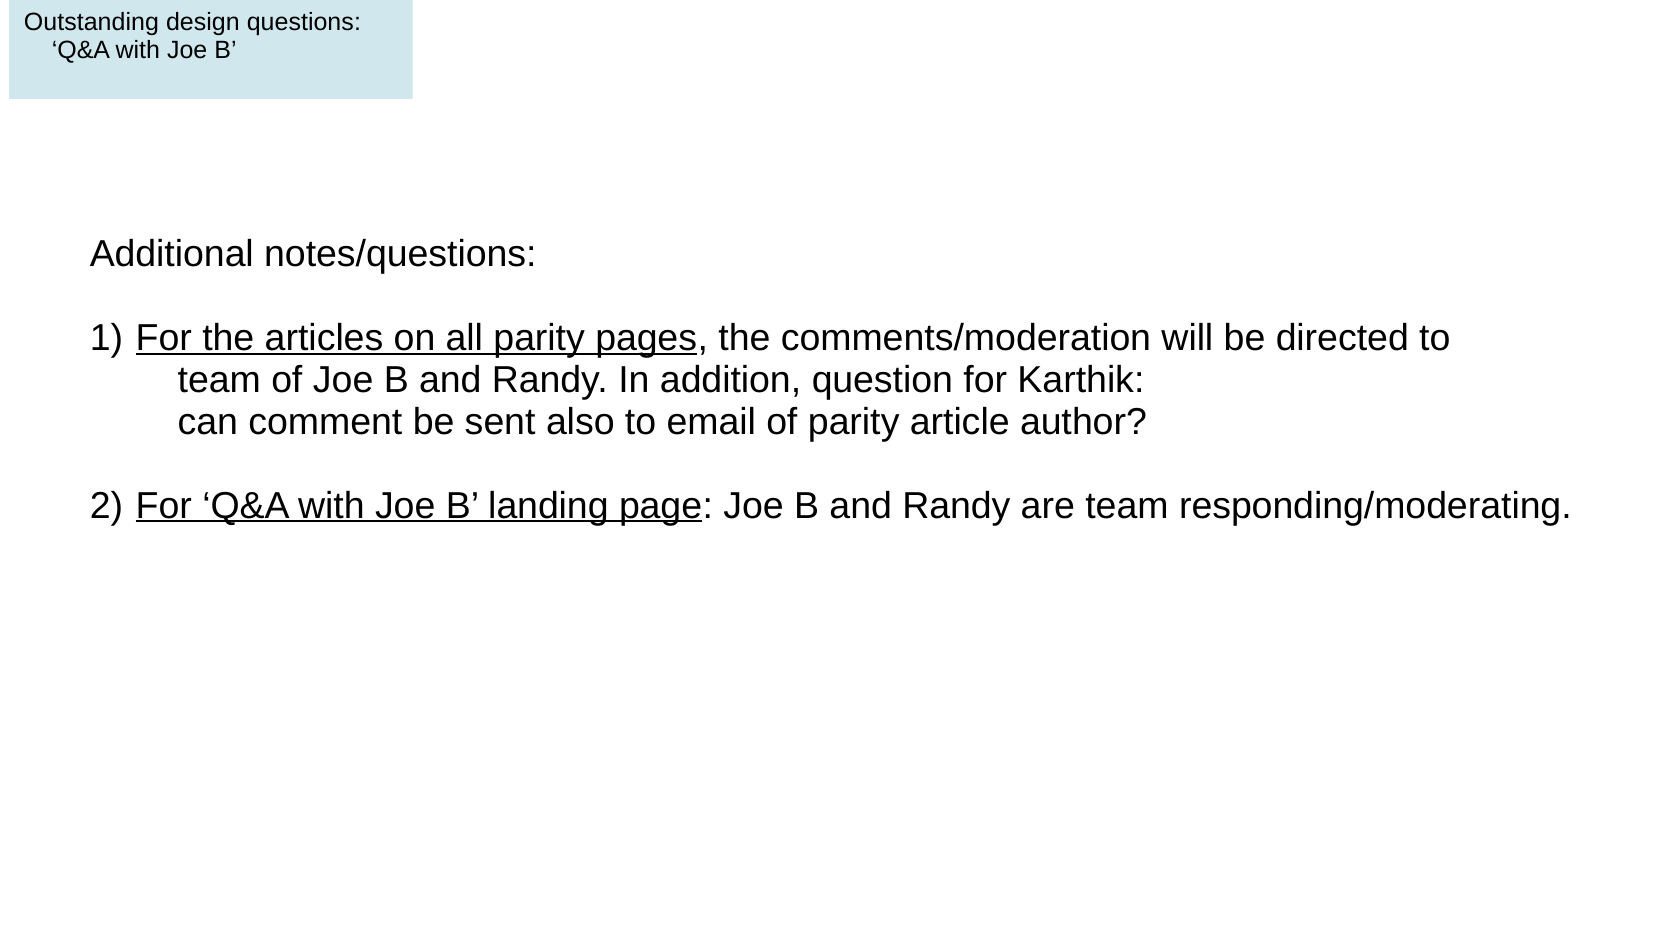

Outstanding design questions:
 ‘Q&A with Joe B’
Additional notes/questions:
 For the articles on all parity pages, the comments/moderation will be directed to
 team of Joe B and Randy. In addition, question for Karthik:
 can comment be sent also to email of parity article author?
 For ‘Q&A with Joe B’ landing page: Joe B and Randy are team responding/moderating.